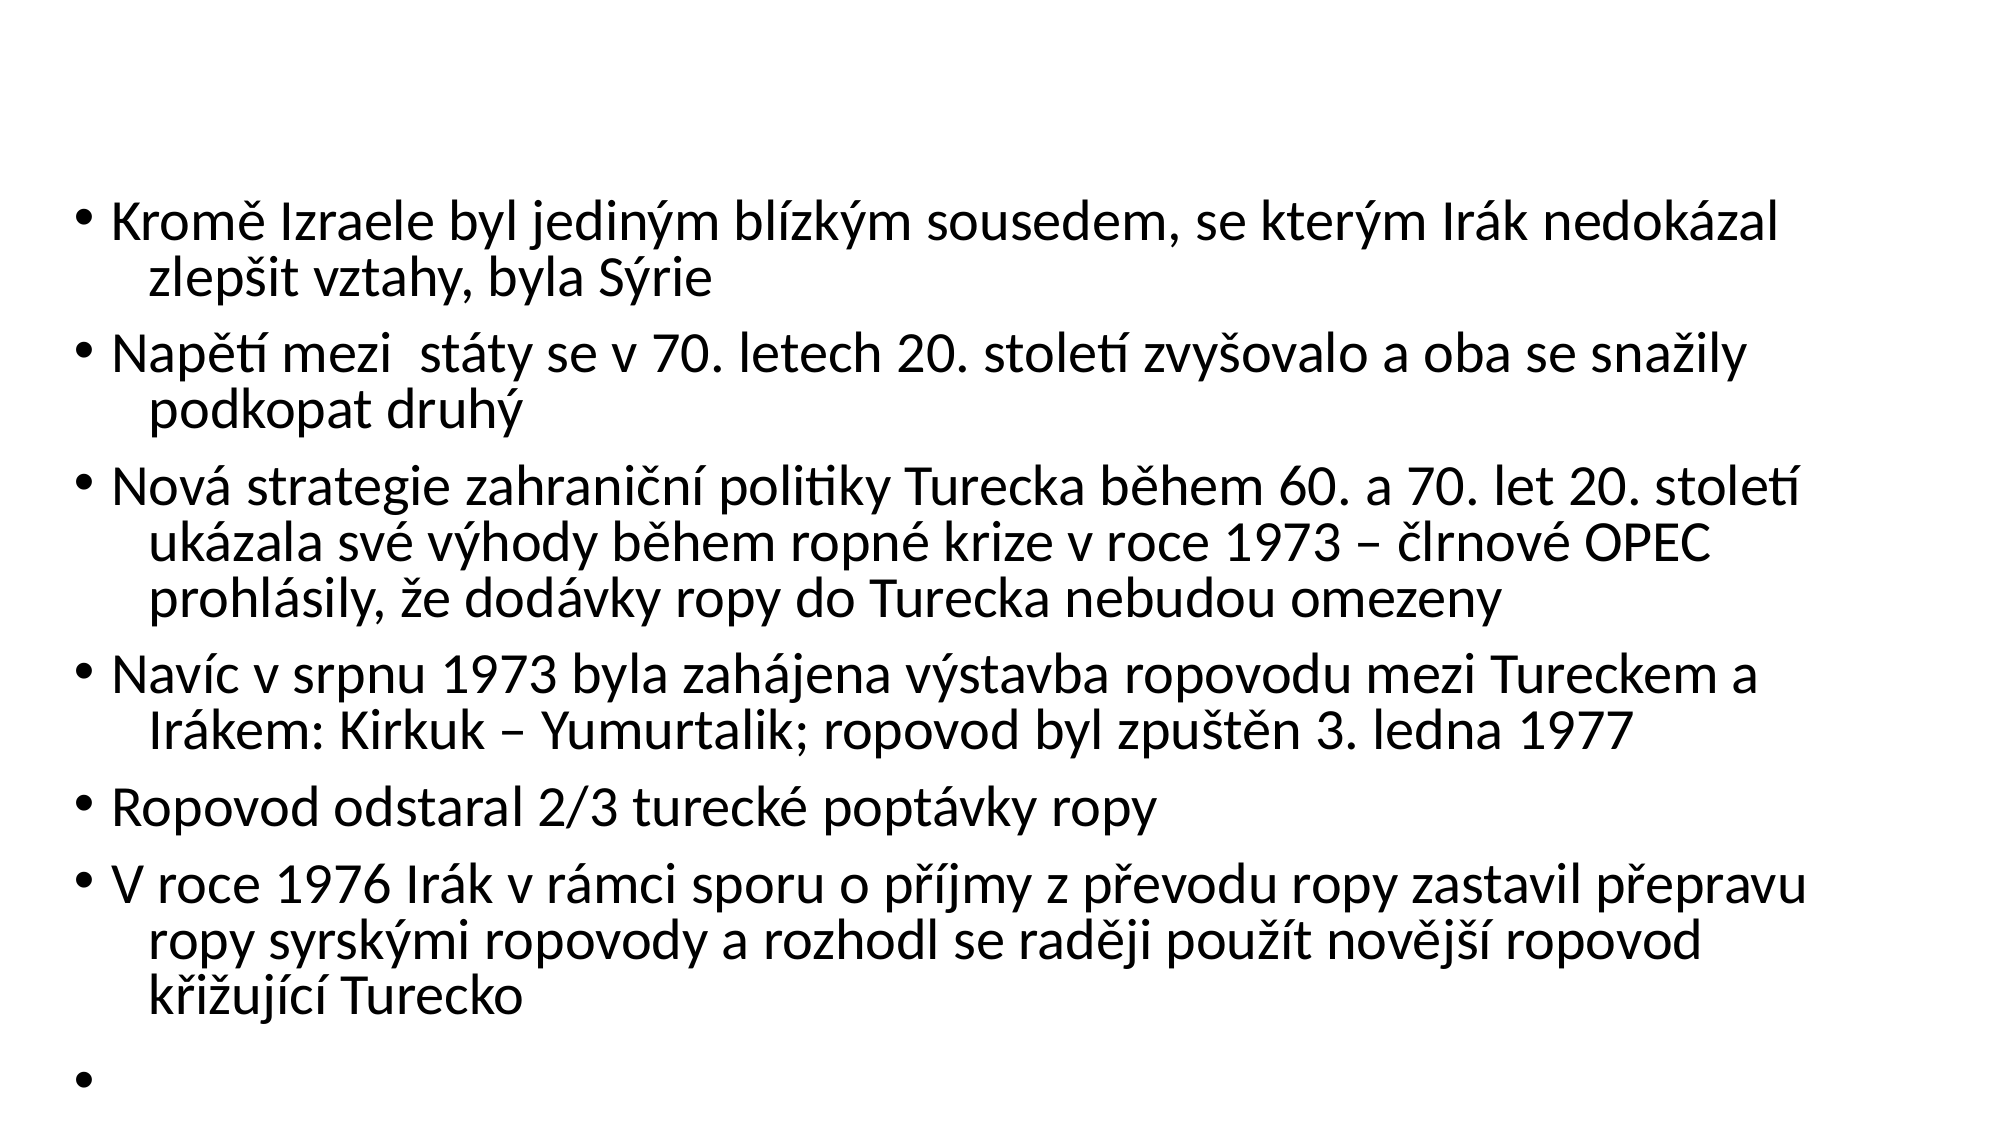

#
Kromě Izraele byl jediným blízkým sousedem, se kterým Irák nedokázal zlepšit vztahy, byla Sýrie
Napětí mezi státy se v 70. letech 20. století zvyšovalo a oba se snažily podkopat druhý
Nová strategie zahraniční politiky Turecka během 60. a 70. let 20. století ukázala své výhody během ropné krize v roce 1973 – člrnové OPEC prohlásily, že dodávky ropy do Turecka nebudou omezeny
Navíc v srpnu 1973 byla zahájena výstavba ropovodu mezi Tureckem a Irákem: Kirkuk – Yumurtalik; ropovod byl zpuštěn 3. ledna 1977
Ropovod odstaral 2/3 turecké poptávky ropy
V roce 1976 Irák v rámci sporu o příjmy z převodu ropy zastavil přepravu ropy syrskými ropovody a rozhodl se raději použít novější ropovod křižující Turecko